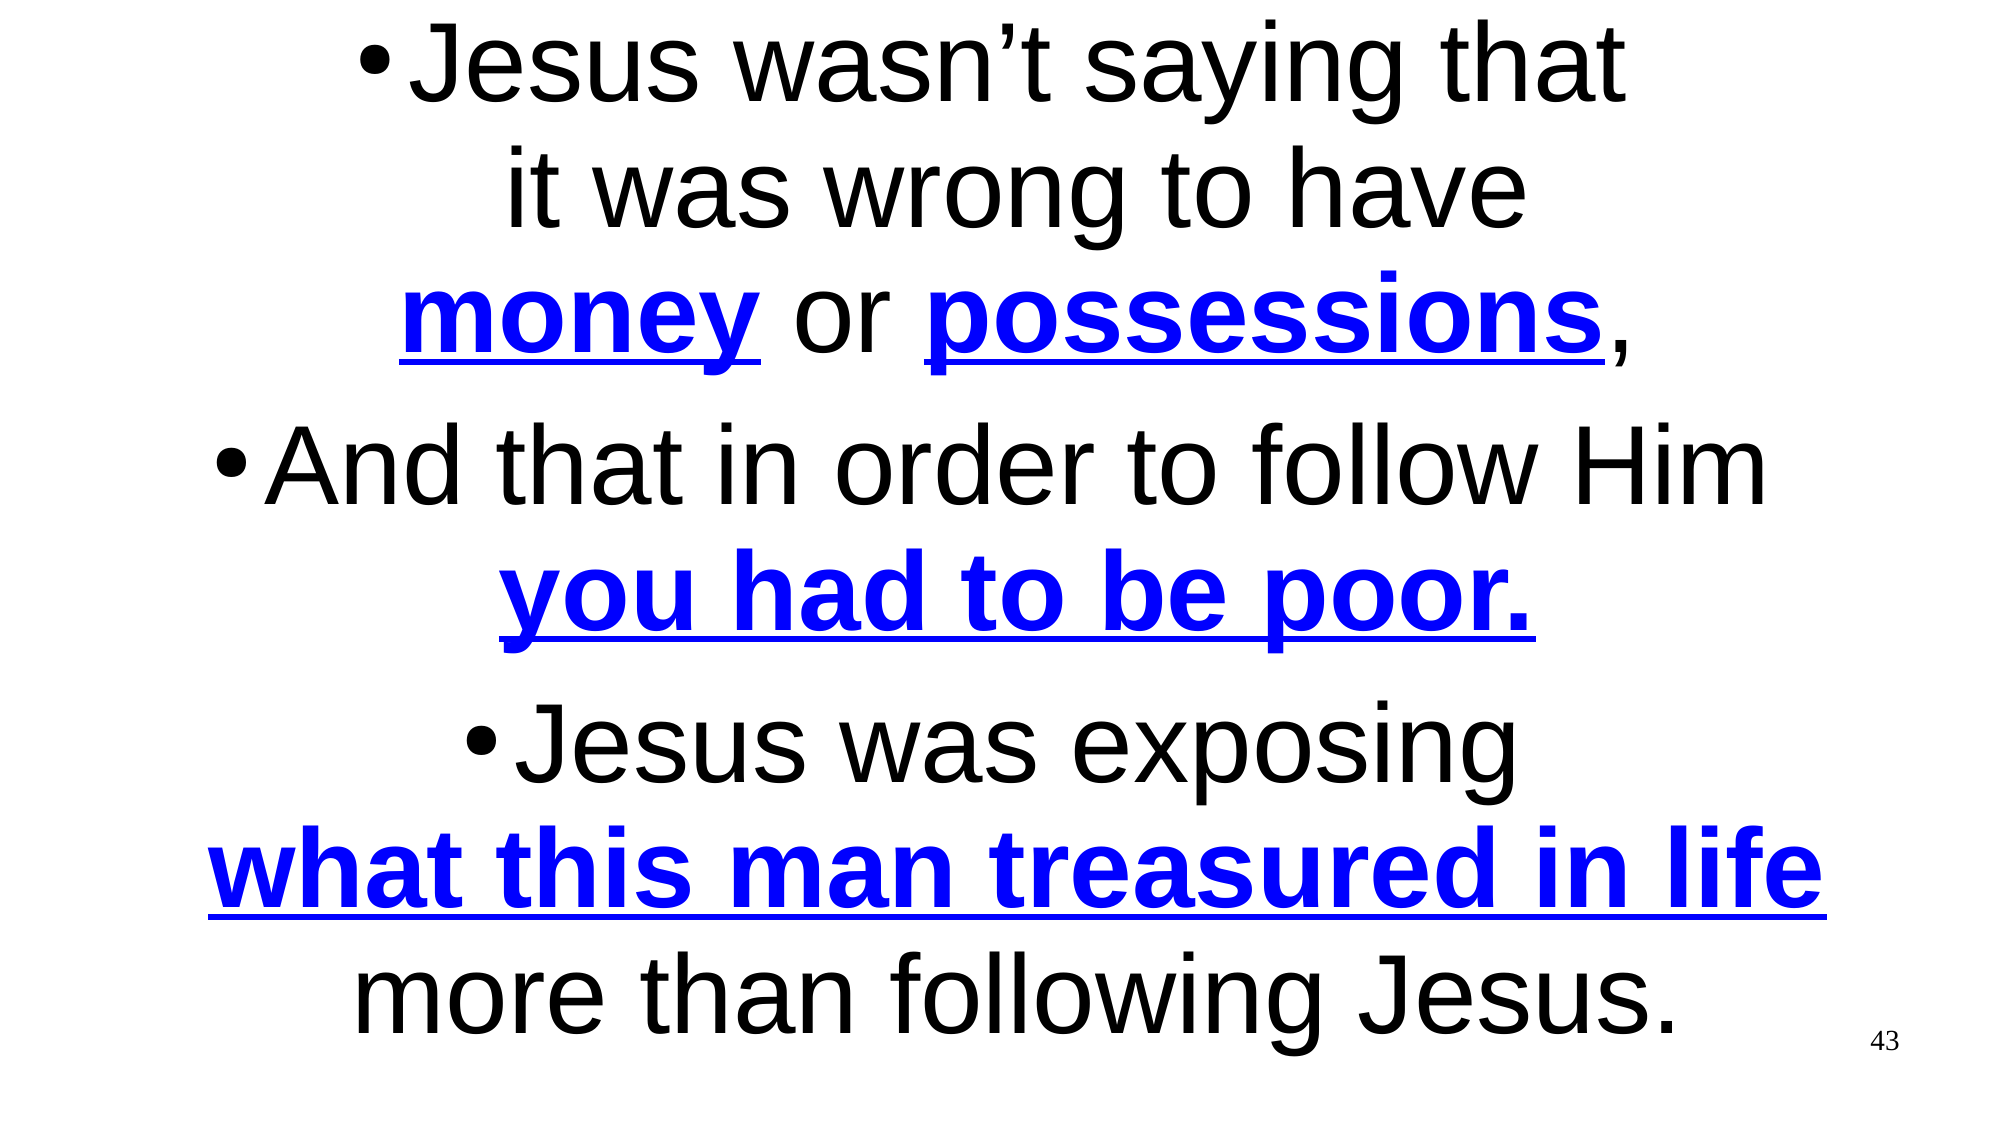

# Jesus wasn’t saying that it was wrong to have money or possessions,
And that in order to follow Him
you had to be poor.
Jesus was exposing
what this man treasured in life 
more than following Jesus.
43